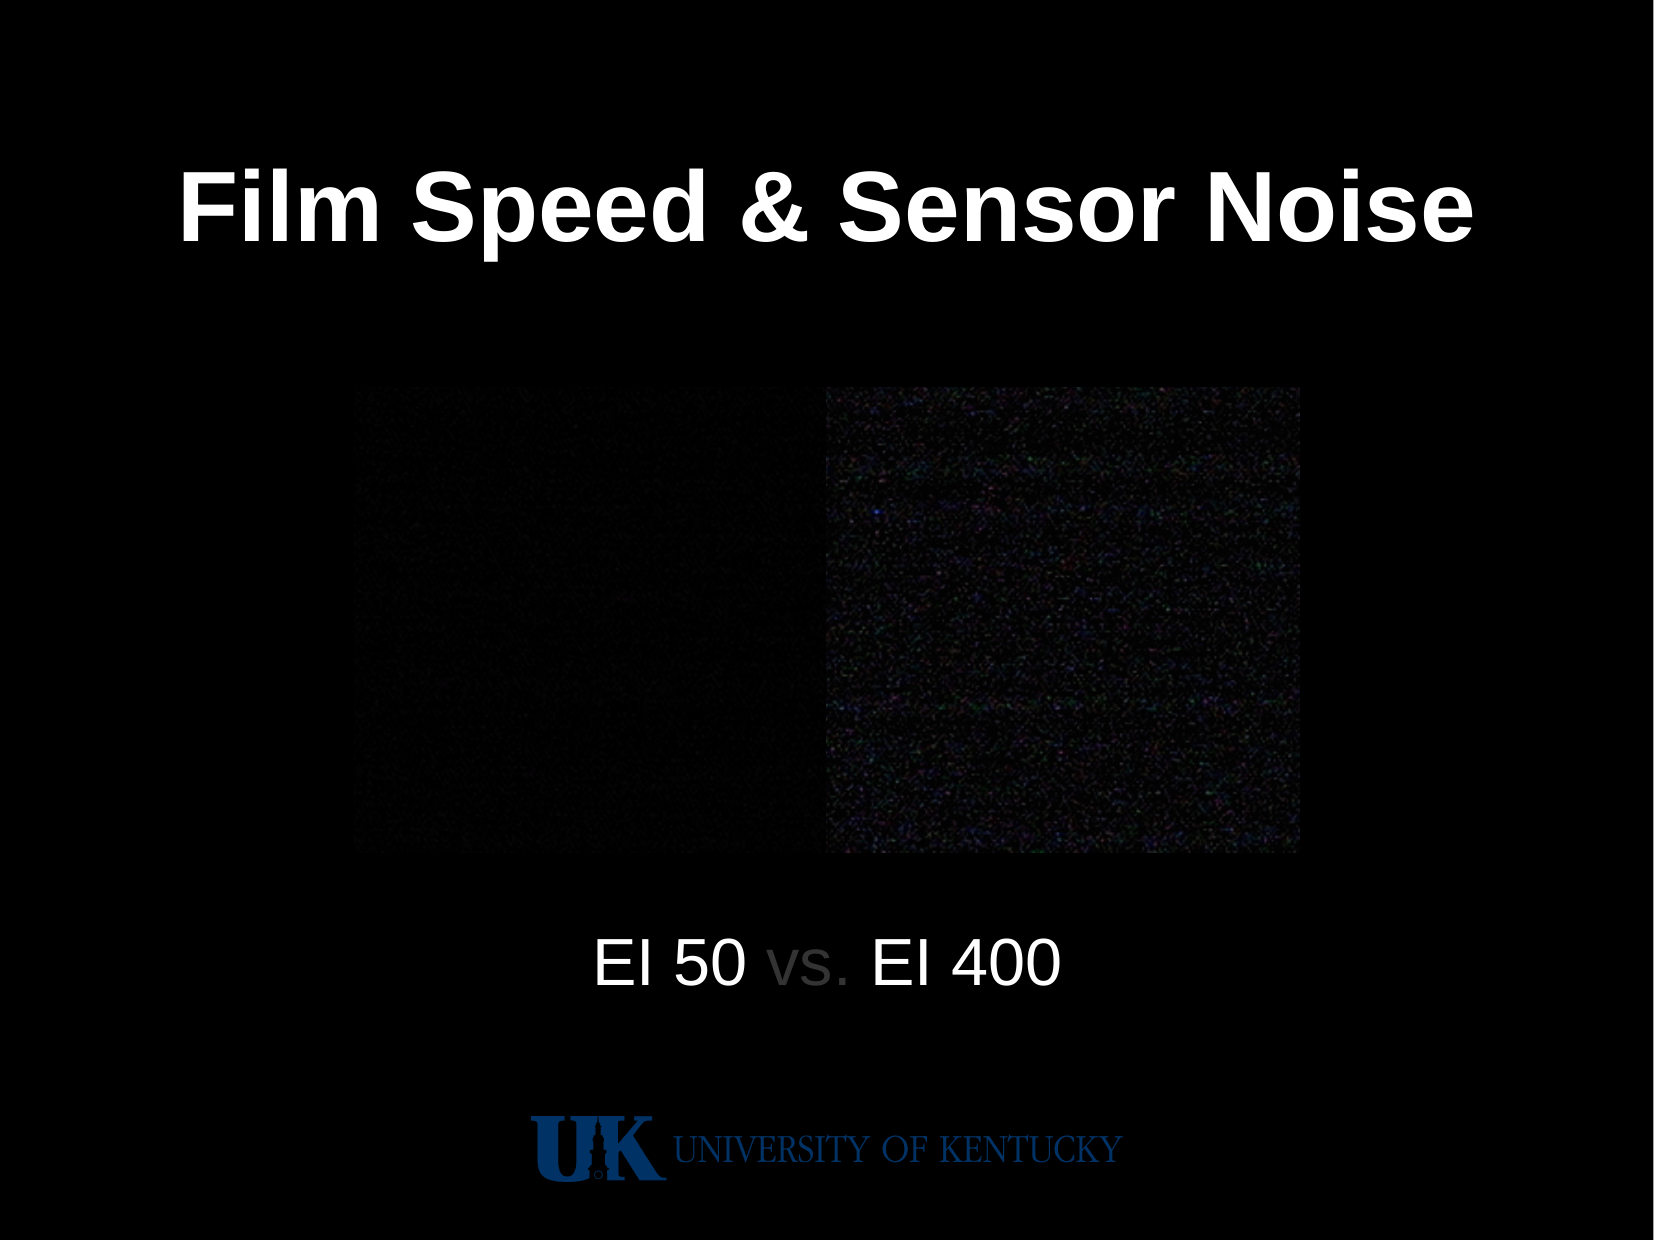

# Film Speed & Sensor Noise
EI 50 vs. EI 400